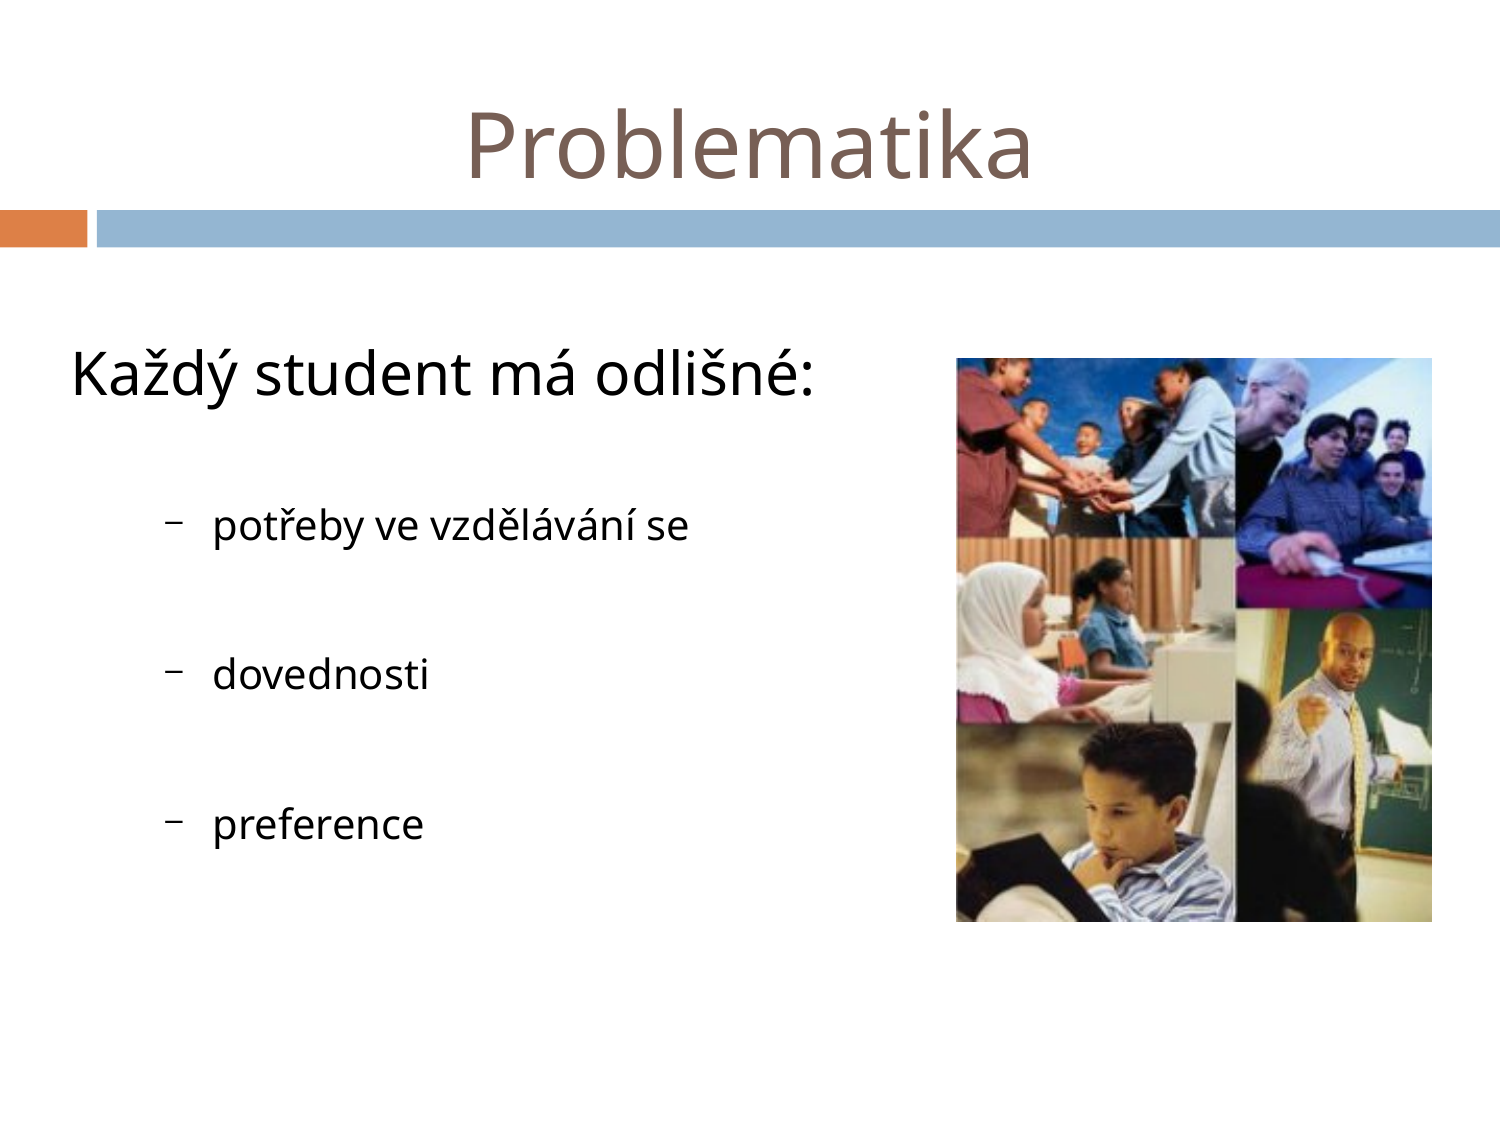

# Problematika
Každý student má odlišné:
potřeby ve vzdělávání se
dovednosti
preference